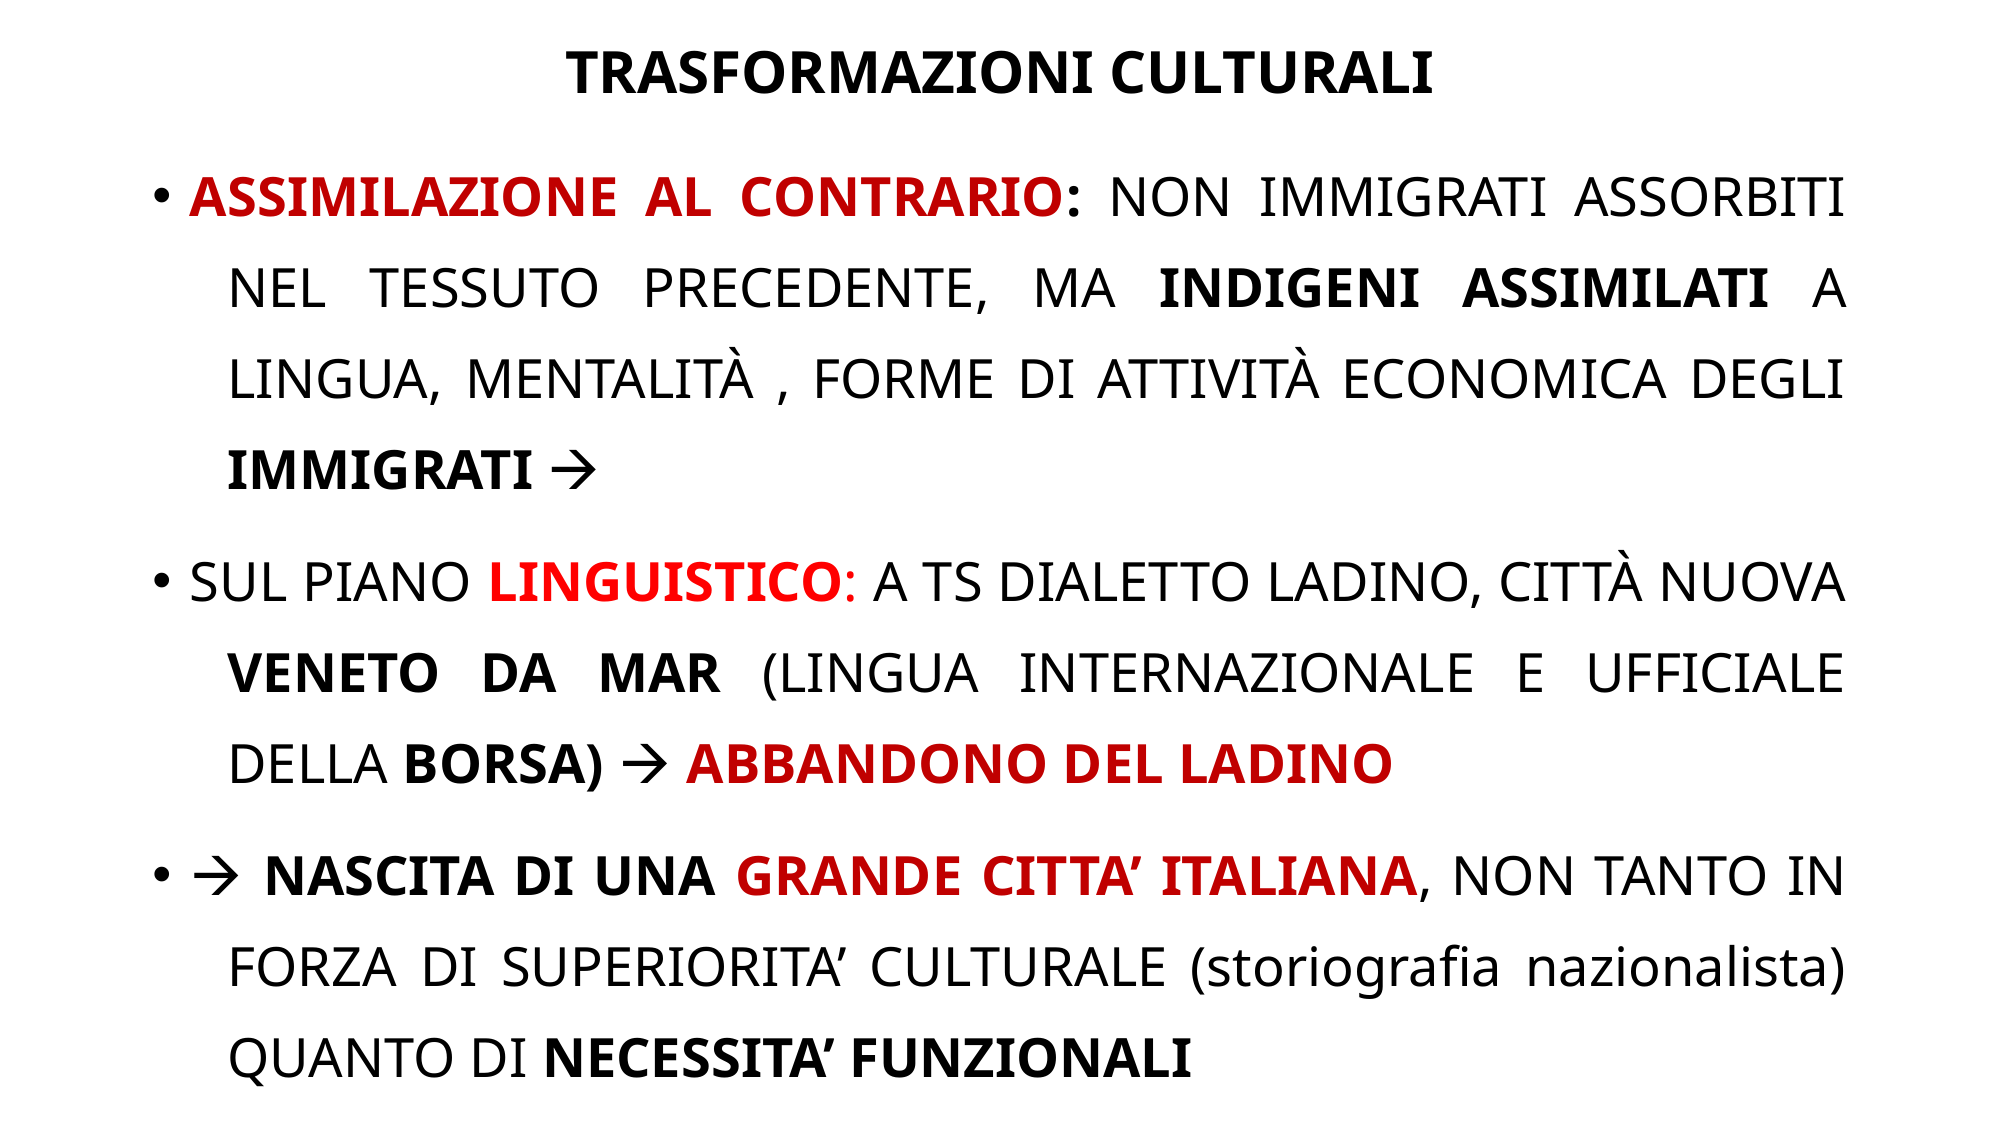

# TRASFORMAZIONI CULTURALI
ASSIMILAZIONE AL CONTRARIO: NON IMMIGRATI ASSORBITI NEL TESSUTO PRECEDENTE, MA INDIGENI ASSIMILATI A LINGUA, MENTALITÀ , FORME DI ATTIVITÀ ECONOMICA DEGLI IMMIGRATI 
SUL PIANO LINGUISTICO: A TS DIALETTO LADINO, CITTÀ NUOVA VENETO DA MAR (LINGUA INTERNAZIONALE E UFFICIALE DELLA BORSA)  ABBANDONO DEL LADINO
 NASCITA DI UNA GRANDE CITTA’ ITALIANA, NON TANTO IN FORZA DI SUPERIORITA’ CULTURALE (storiografia nazionalista) QUANTO DI NECESSITA’ FUNZIONALI